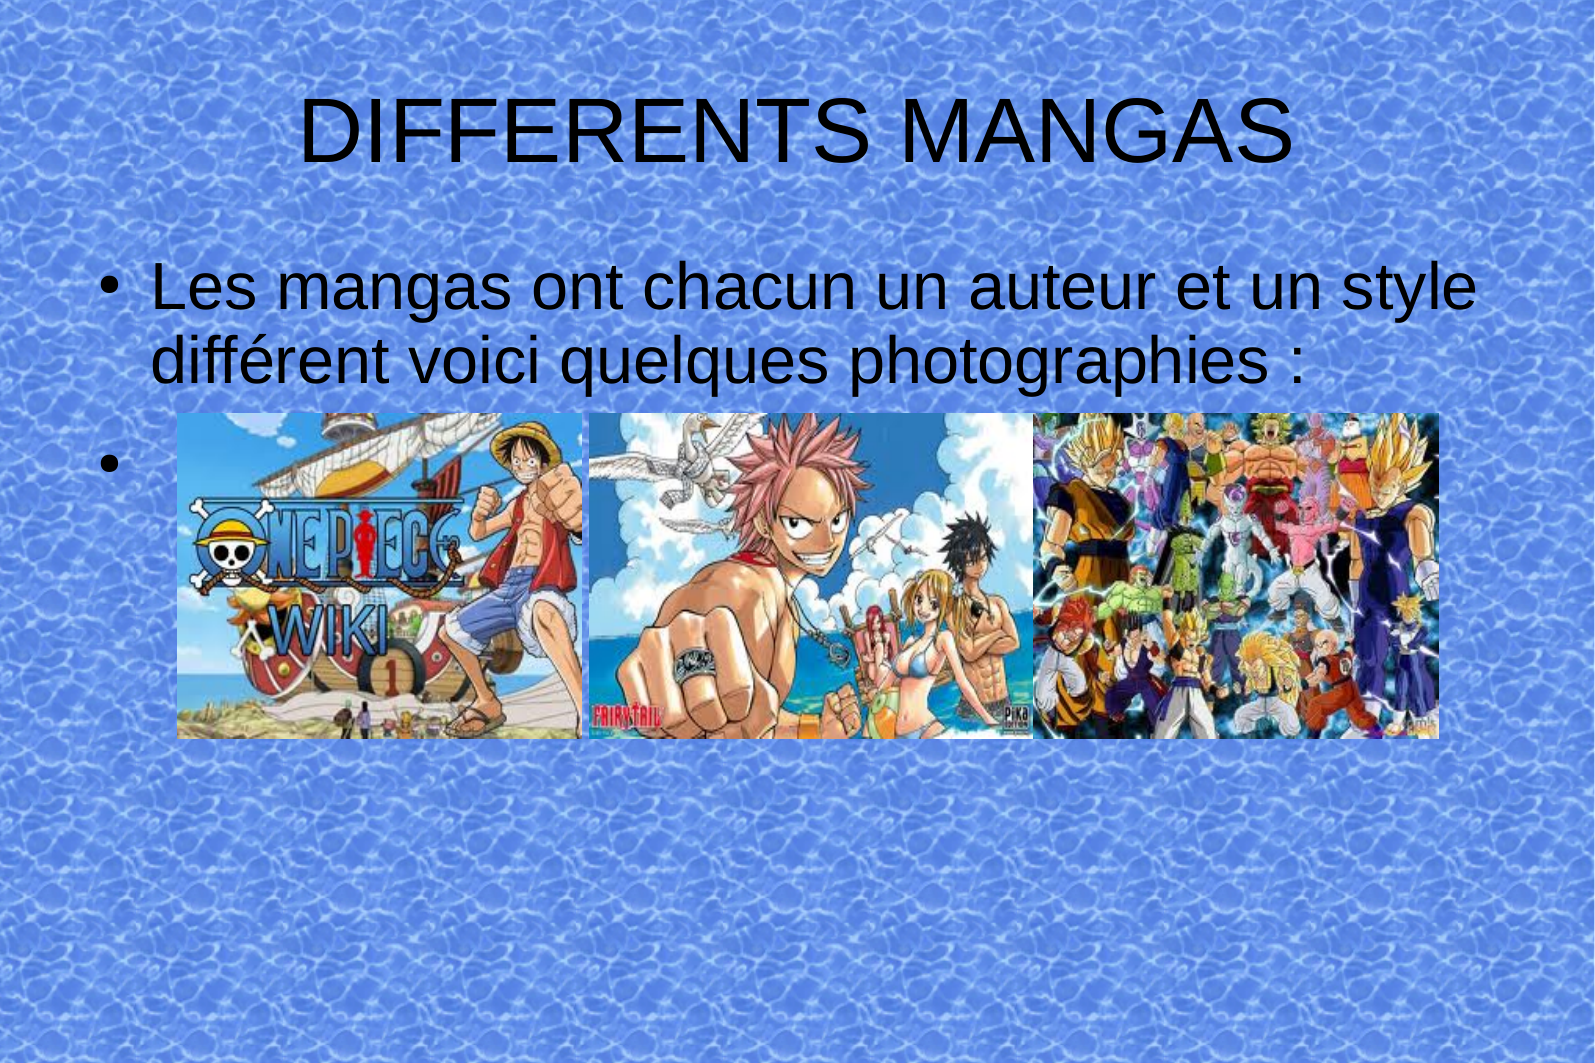

# DIFFERENTS MANGAS
Les mangas ont chacun un auteur et un style différent voici quelques photographies :